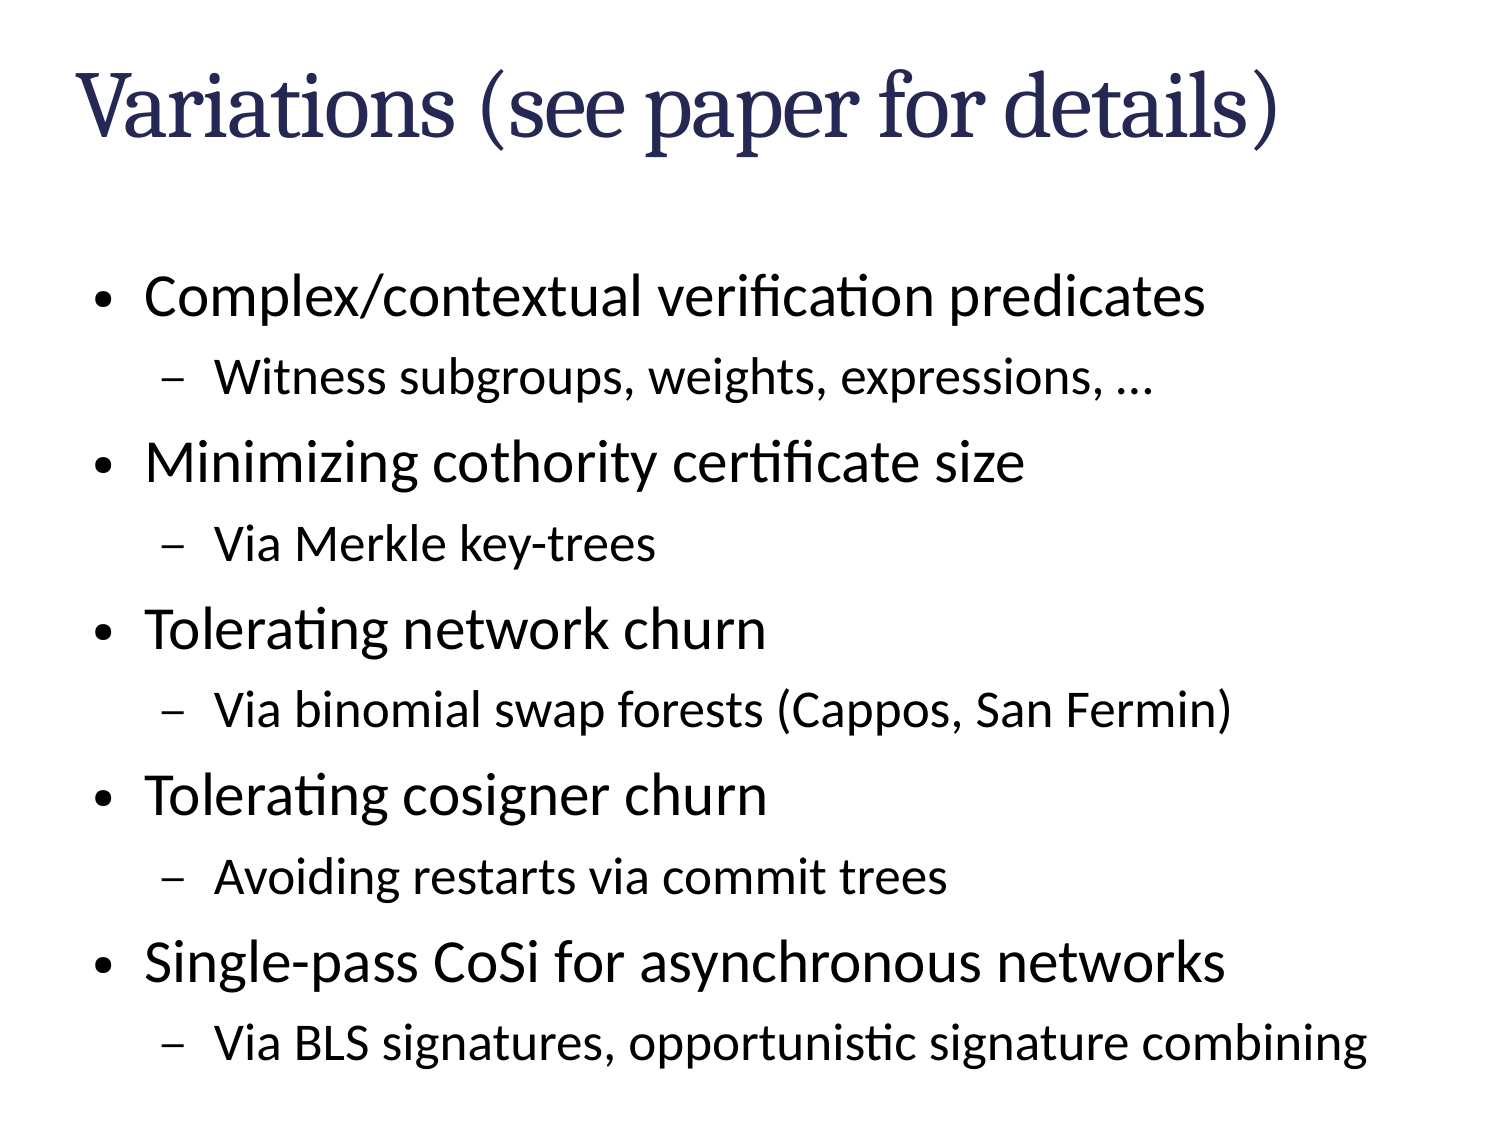

# Variations (see paper for details)
Complex/contextual verification predicates
Witness subgroups, weights, expressions, …
Minimizing cothority certificate size
Via Merkle key-trees
Tolerating network churn
Via binomial swap forests (Cappos, San Fermin)
Tolerating cosigner churn
Avoiding restarts via commit trees
Single-pass CoSi for asynchronous networks
Via BLS signatures, opportunistic signature combining